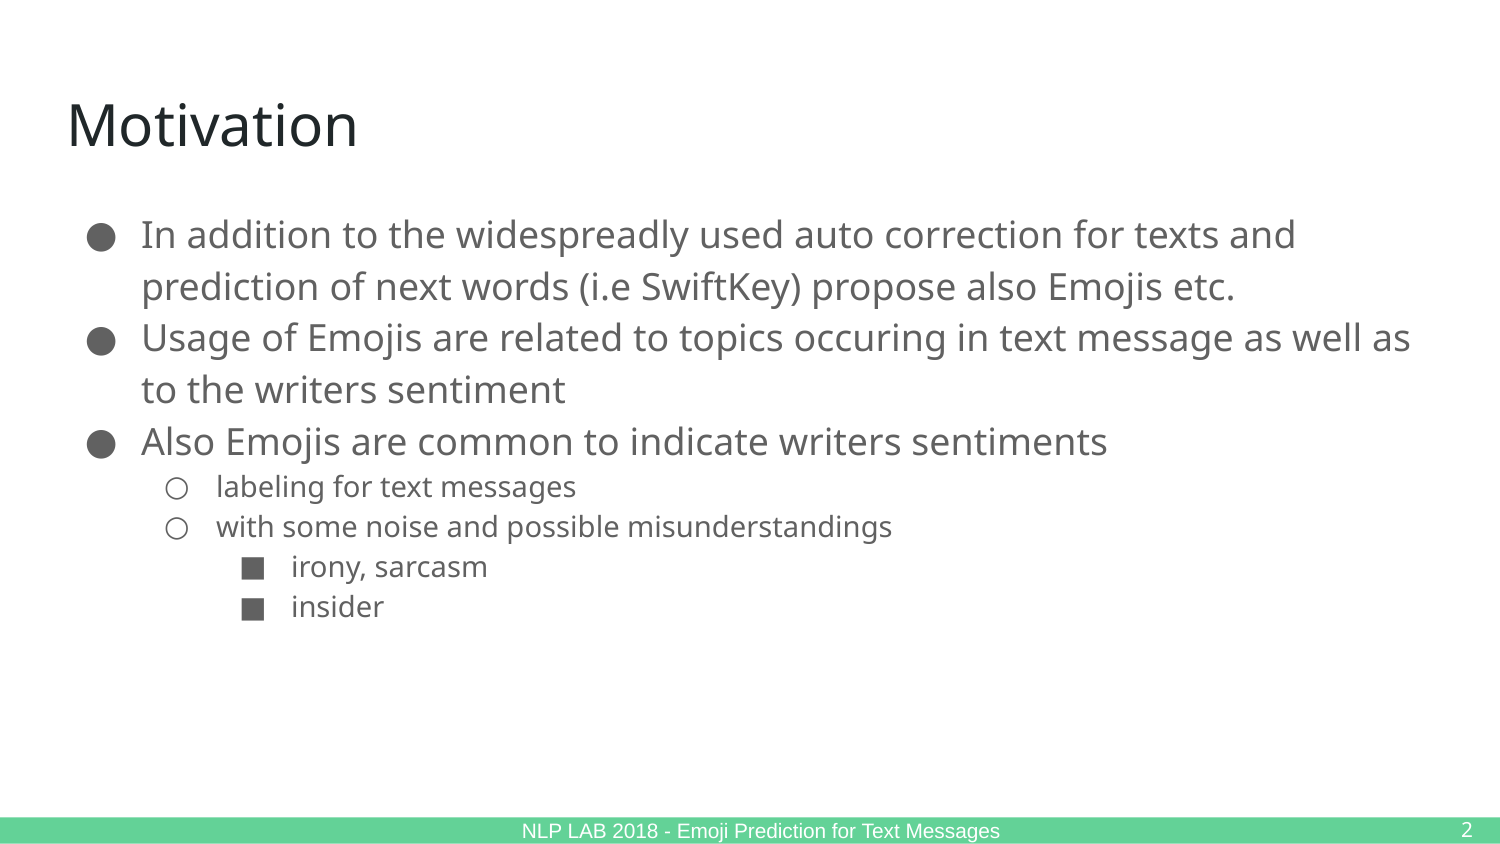

# Motivation
In addition to the widespreadly used auto correction for texts and prediction of next words (i.e SwiftKey) propose also Emojis etc.
Usage of Emojis are related to topics occuring in text message as well as to the writers sentiment
Also Emojis are common to indicate writers sentiments
labeling for text messages
with some noise and possible misunderstandings
irony, sarcasm
insider